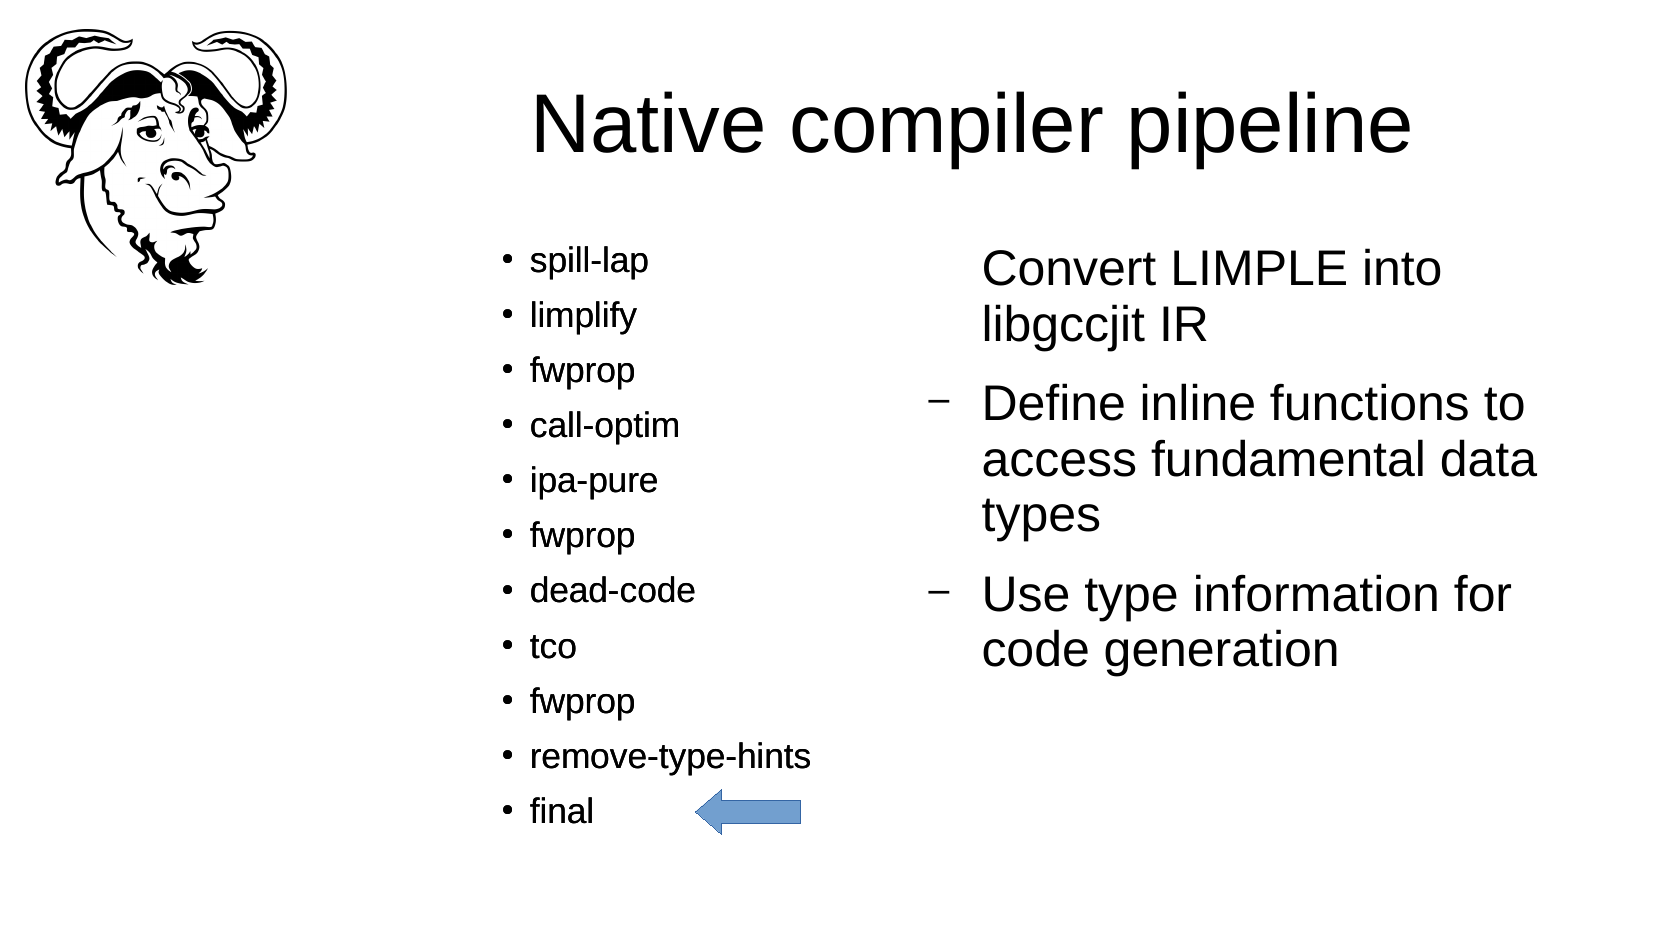

Native compiler pipeline
# spill-lap
limplify
fwprop
call-optim
ipa-pure
fwprop
dead-code
tco
fwprop
remove-type-hints
final
spill-lap
limplify
fwprop
call-optim
ipa-pure
fwprop
dead-code
tco
fwprop
remove-type-hints
final
Convert LIMPLE into libgccjit IR
Define inline functions to access fundamental data types
Use type information for code generation